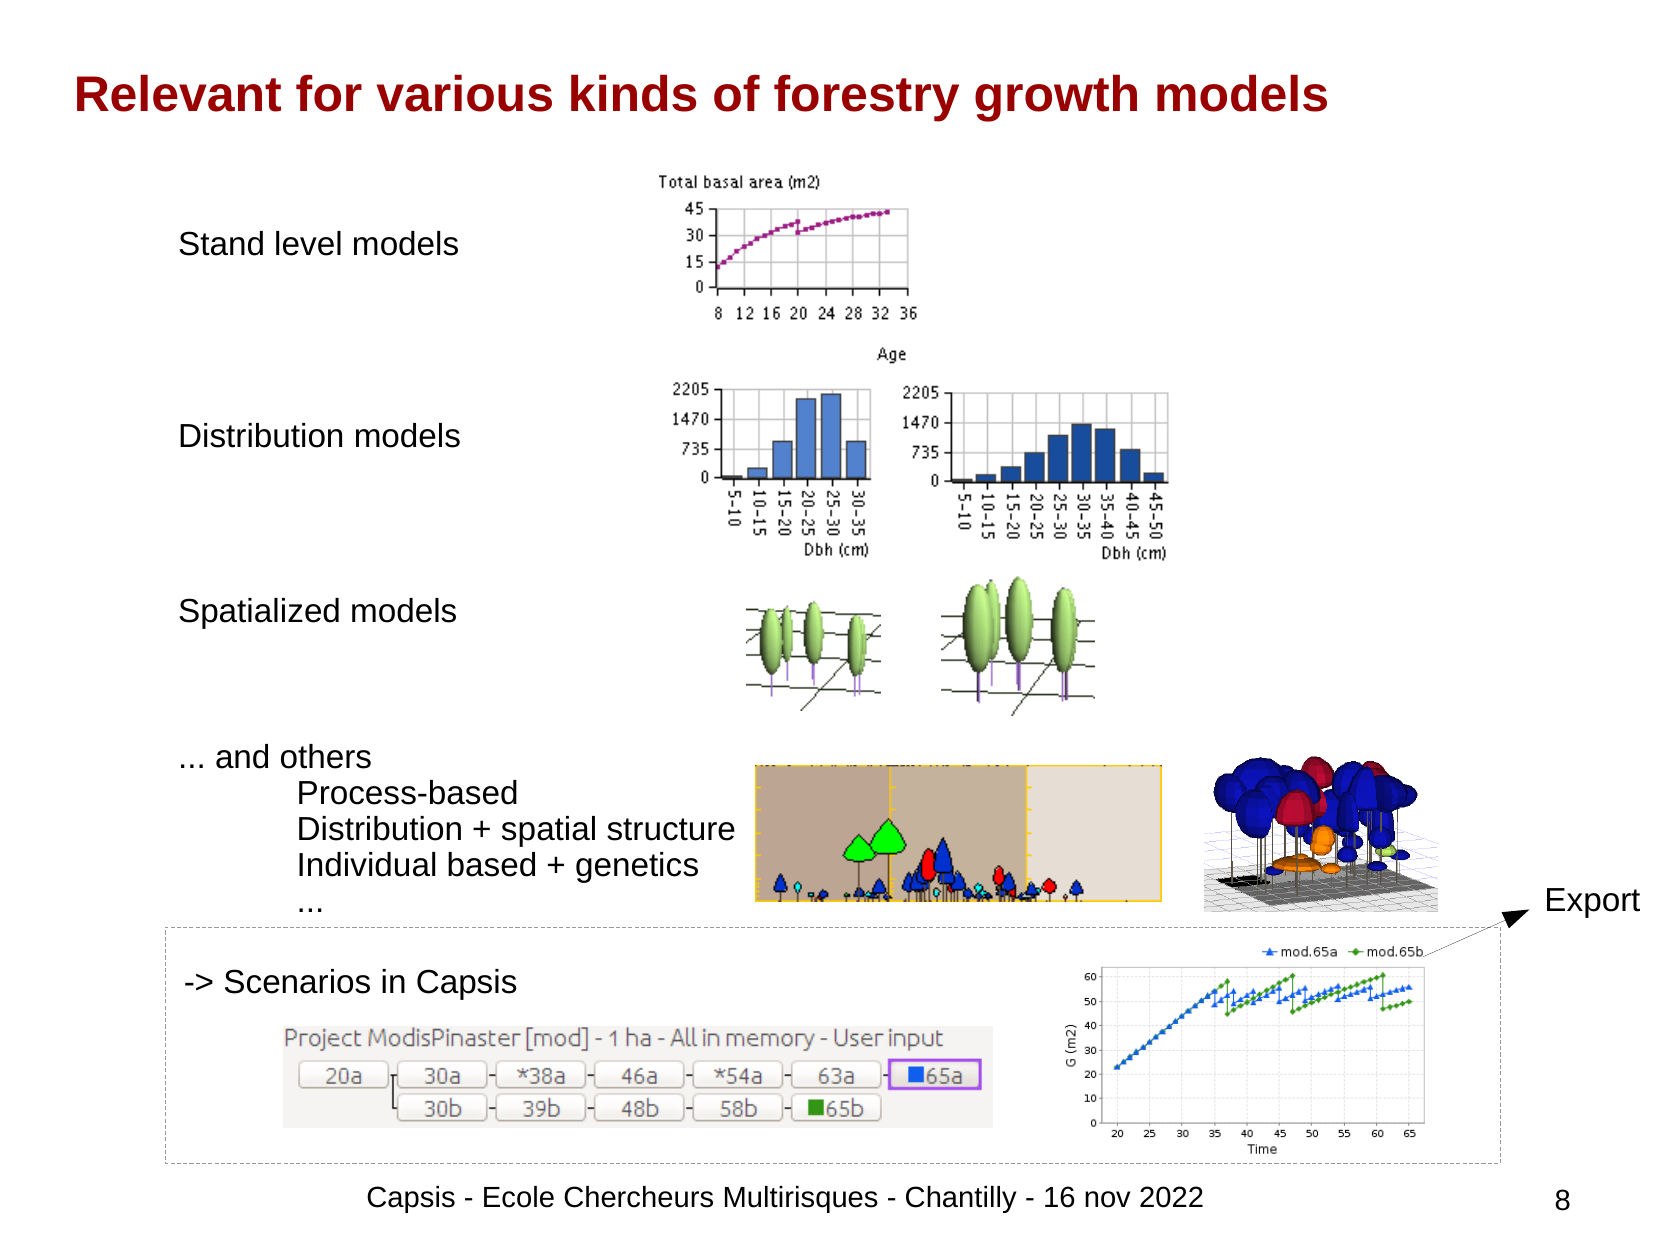

Relevant for various kinds of forestry growth models
Stand level models
Distribution models
Spatialized models
... and others
	Process-based
	Distribution + spatial structure
	Individual based + genetics
	...
Export
-> Scenarios in Capsis
8